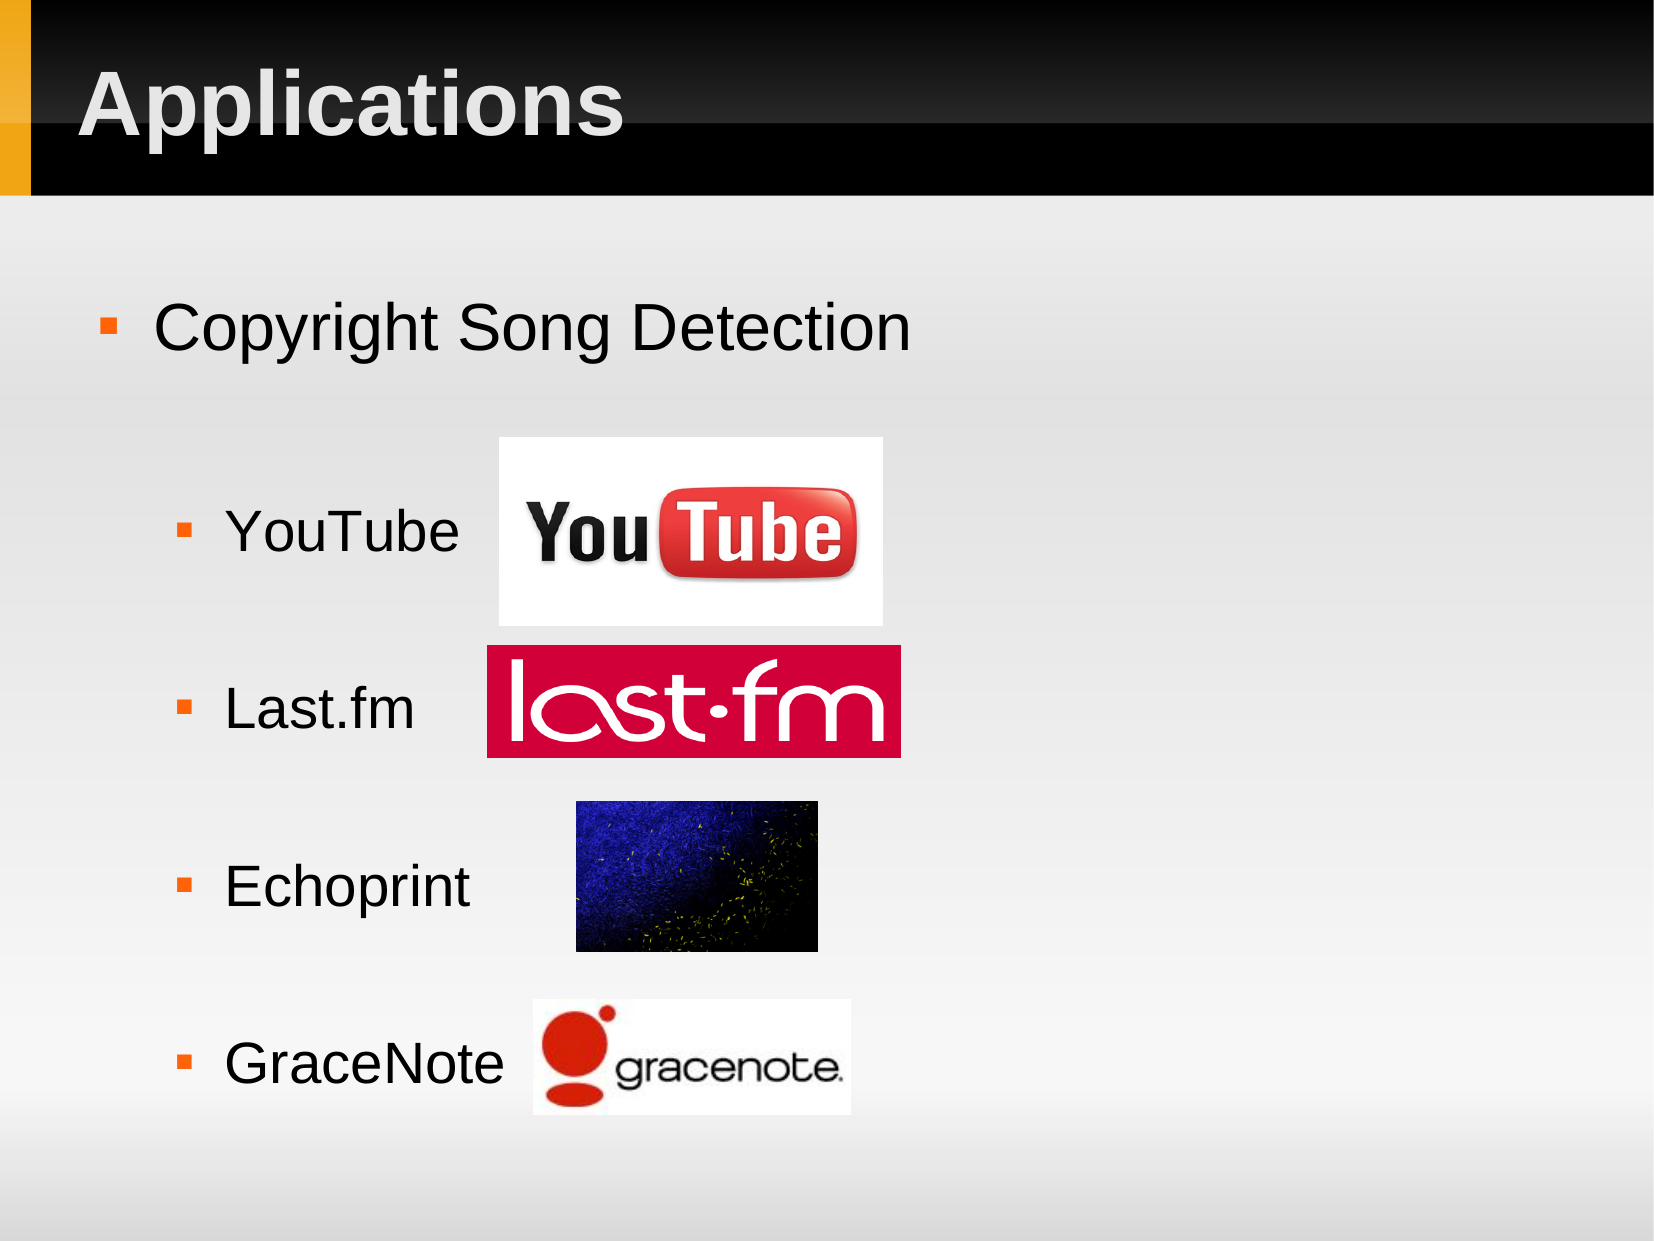

# Applications
Copyright Song Detection
YouTube
Last.fm
Echoprint
GraceNote